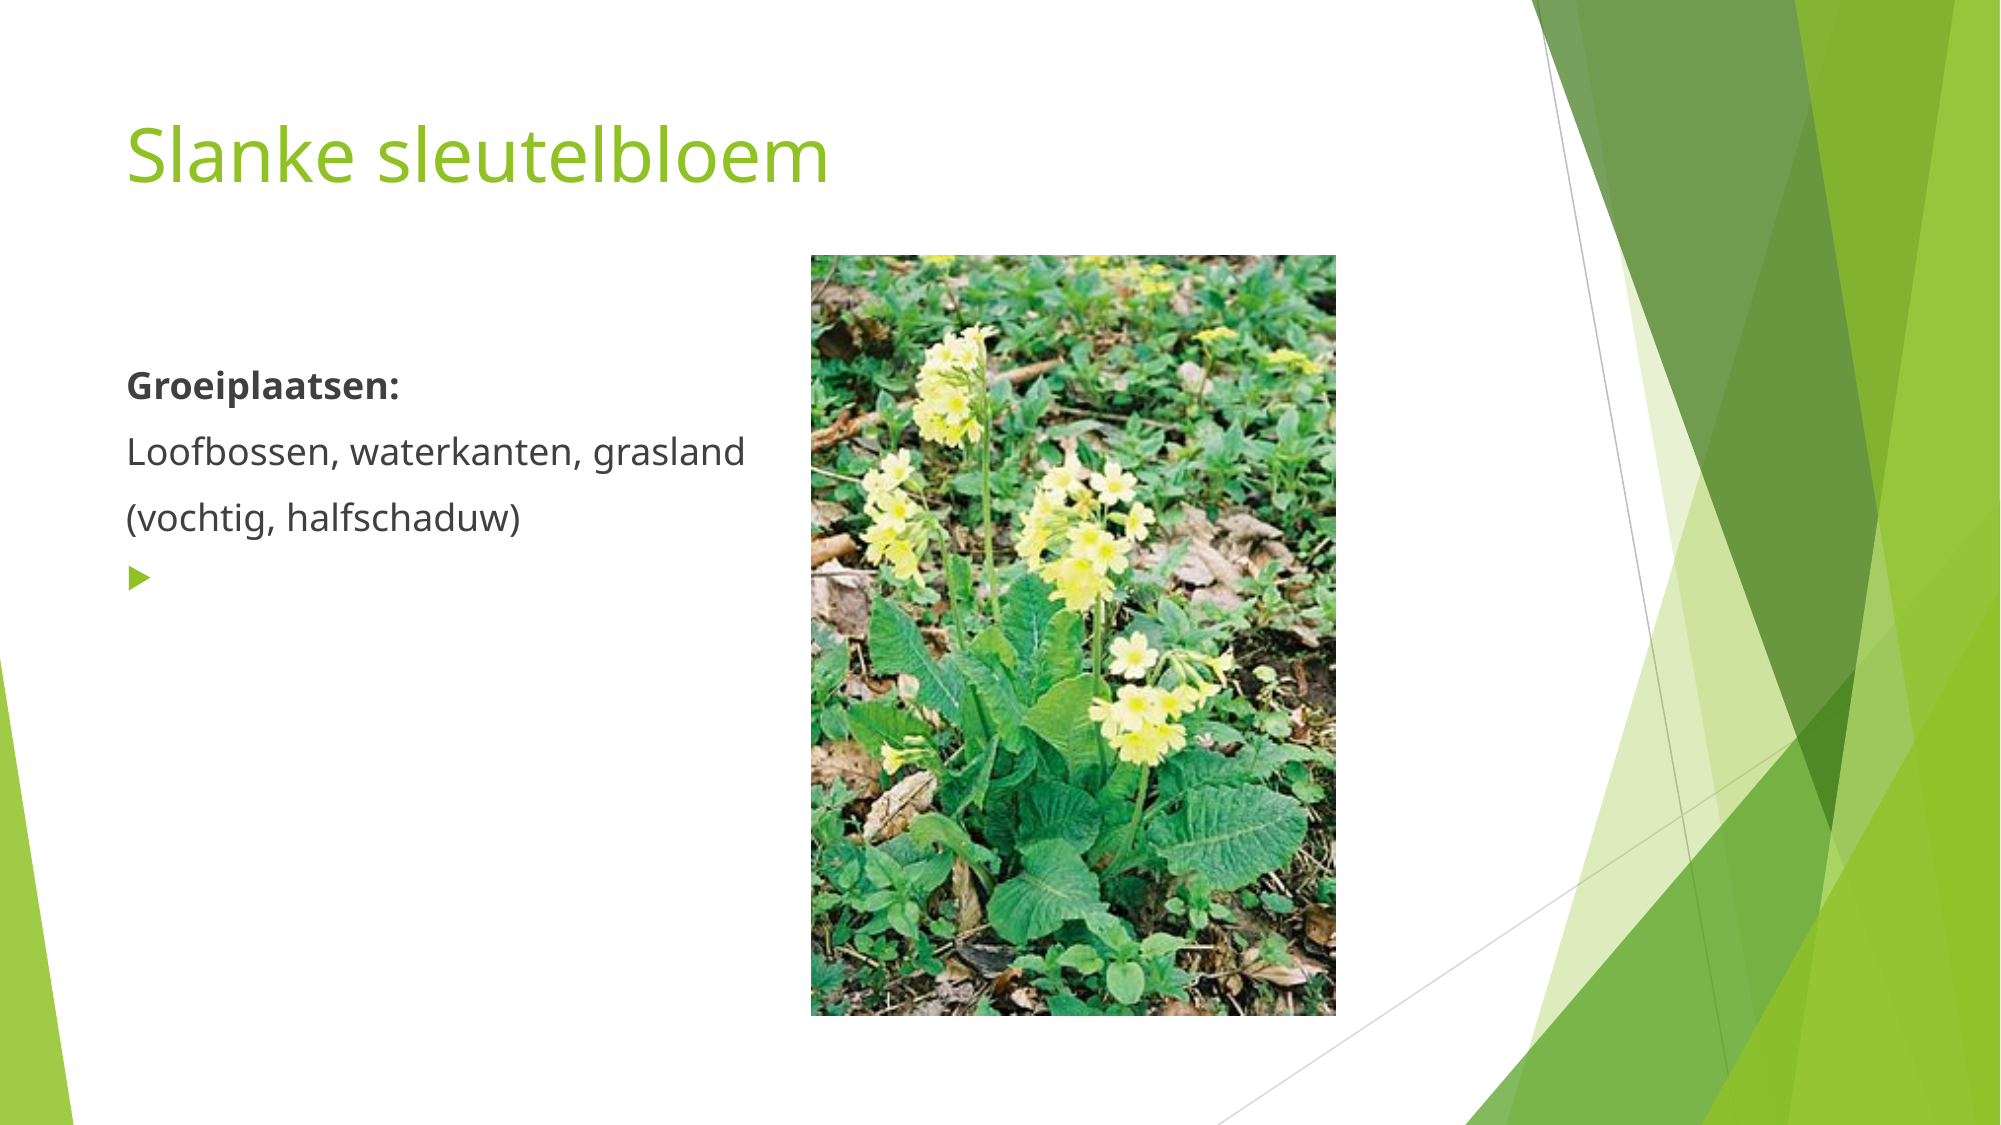

# Slanke sleutelbloem
Groeiplaatsen:
Loofbossen, waterkanten, grasland
(vochtig, halfschaduw)